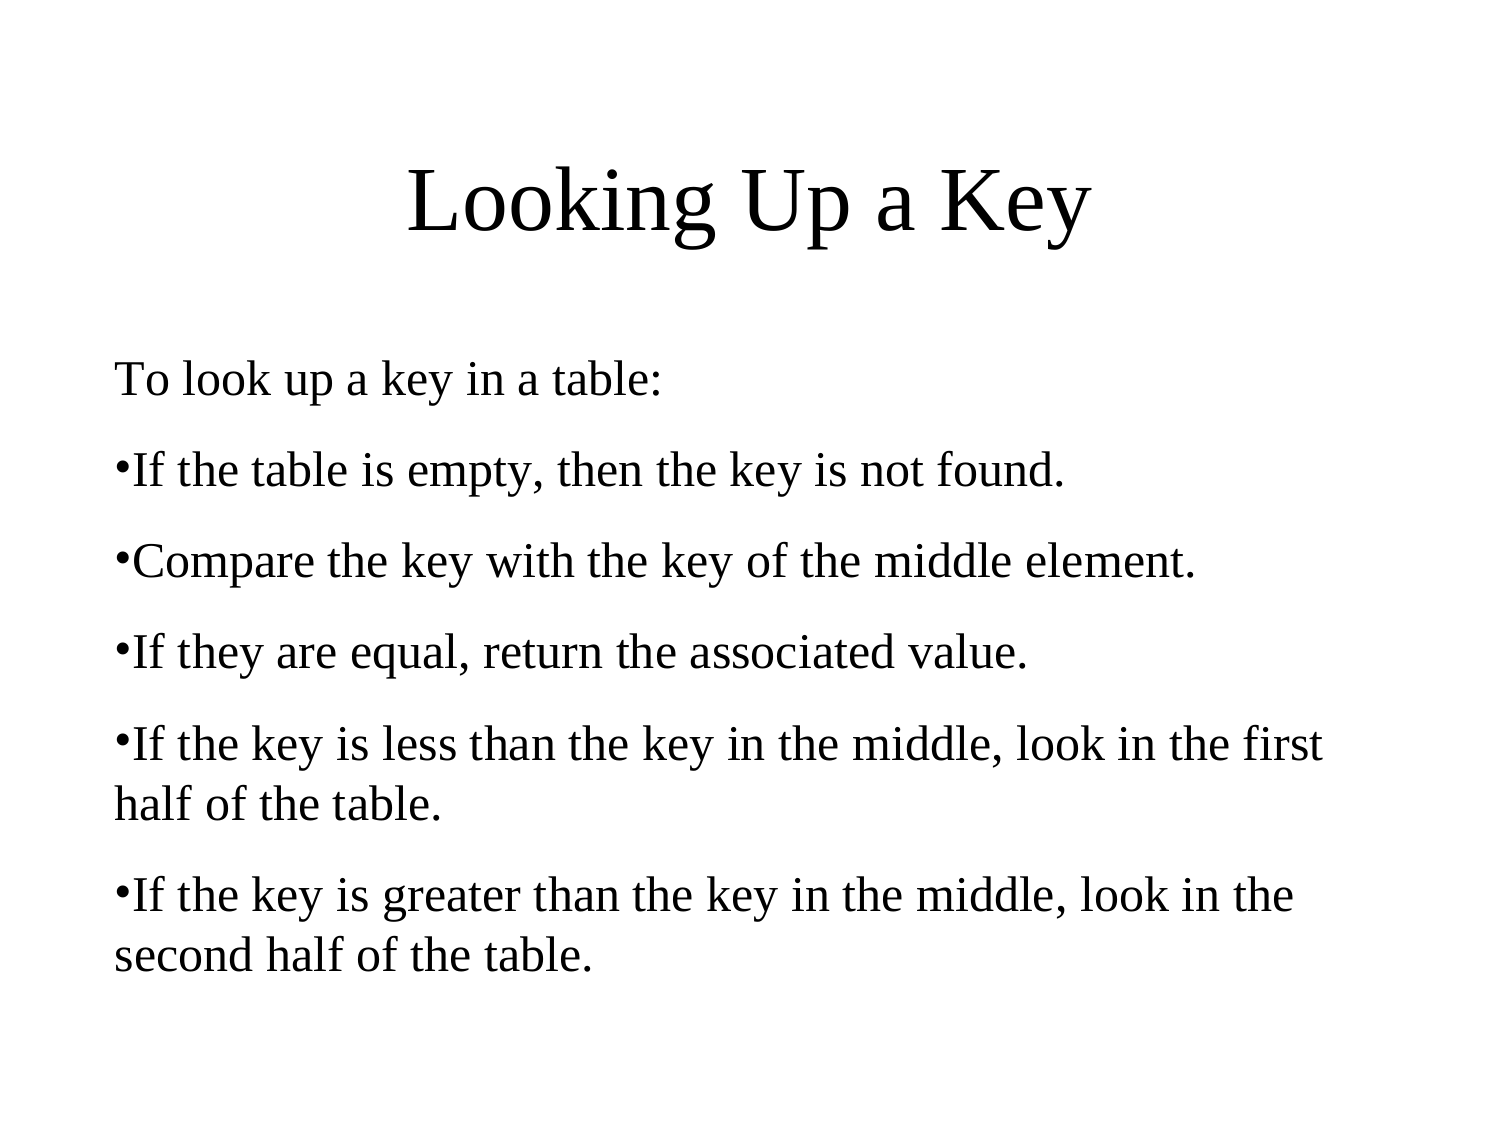

# Looking Up a Key
To look up a key in a table:
If the table is empty, then the key is not found.
Compare the key with the key of the middle element.
If they are equal, return the associated value.
If the key is less than the key in the middle, look in the first half of the table.
If the key is greater than the key in the middle, look in the second half of the table.